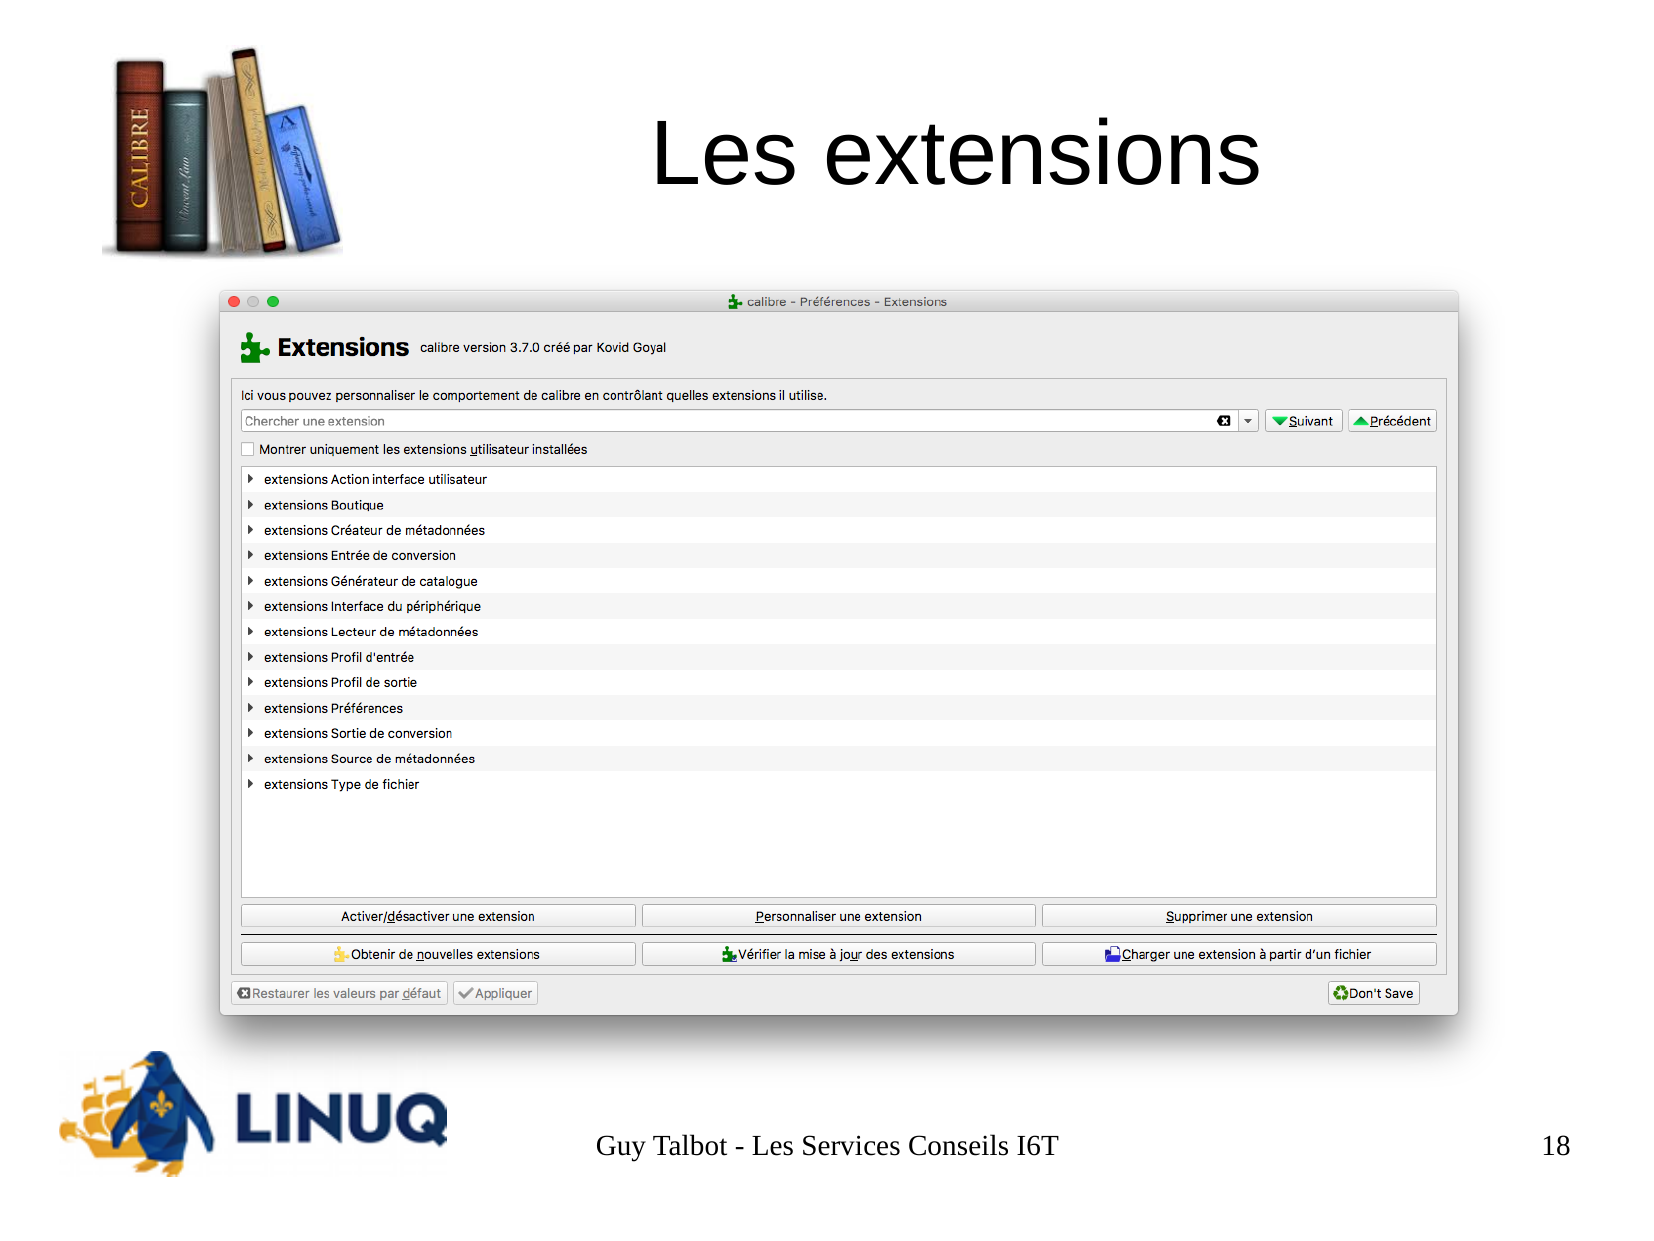

# Les extensions
Guy Talbot - Les Services Conseils I6T
18